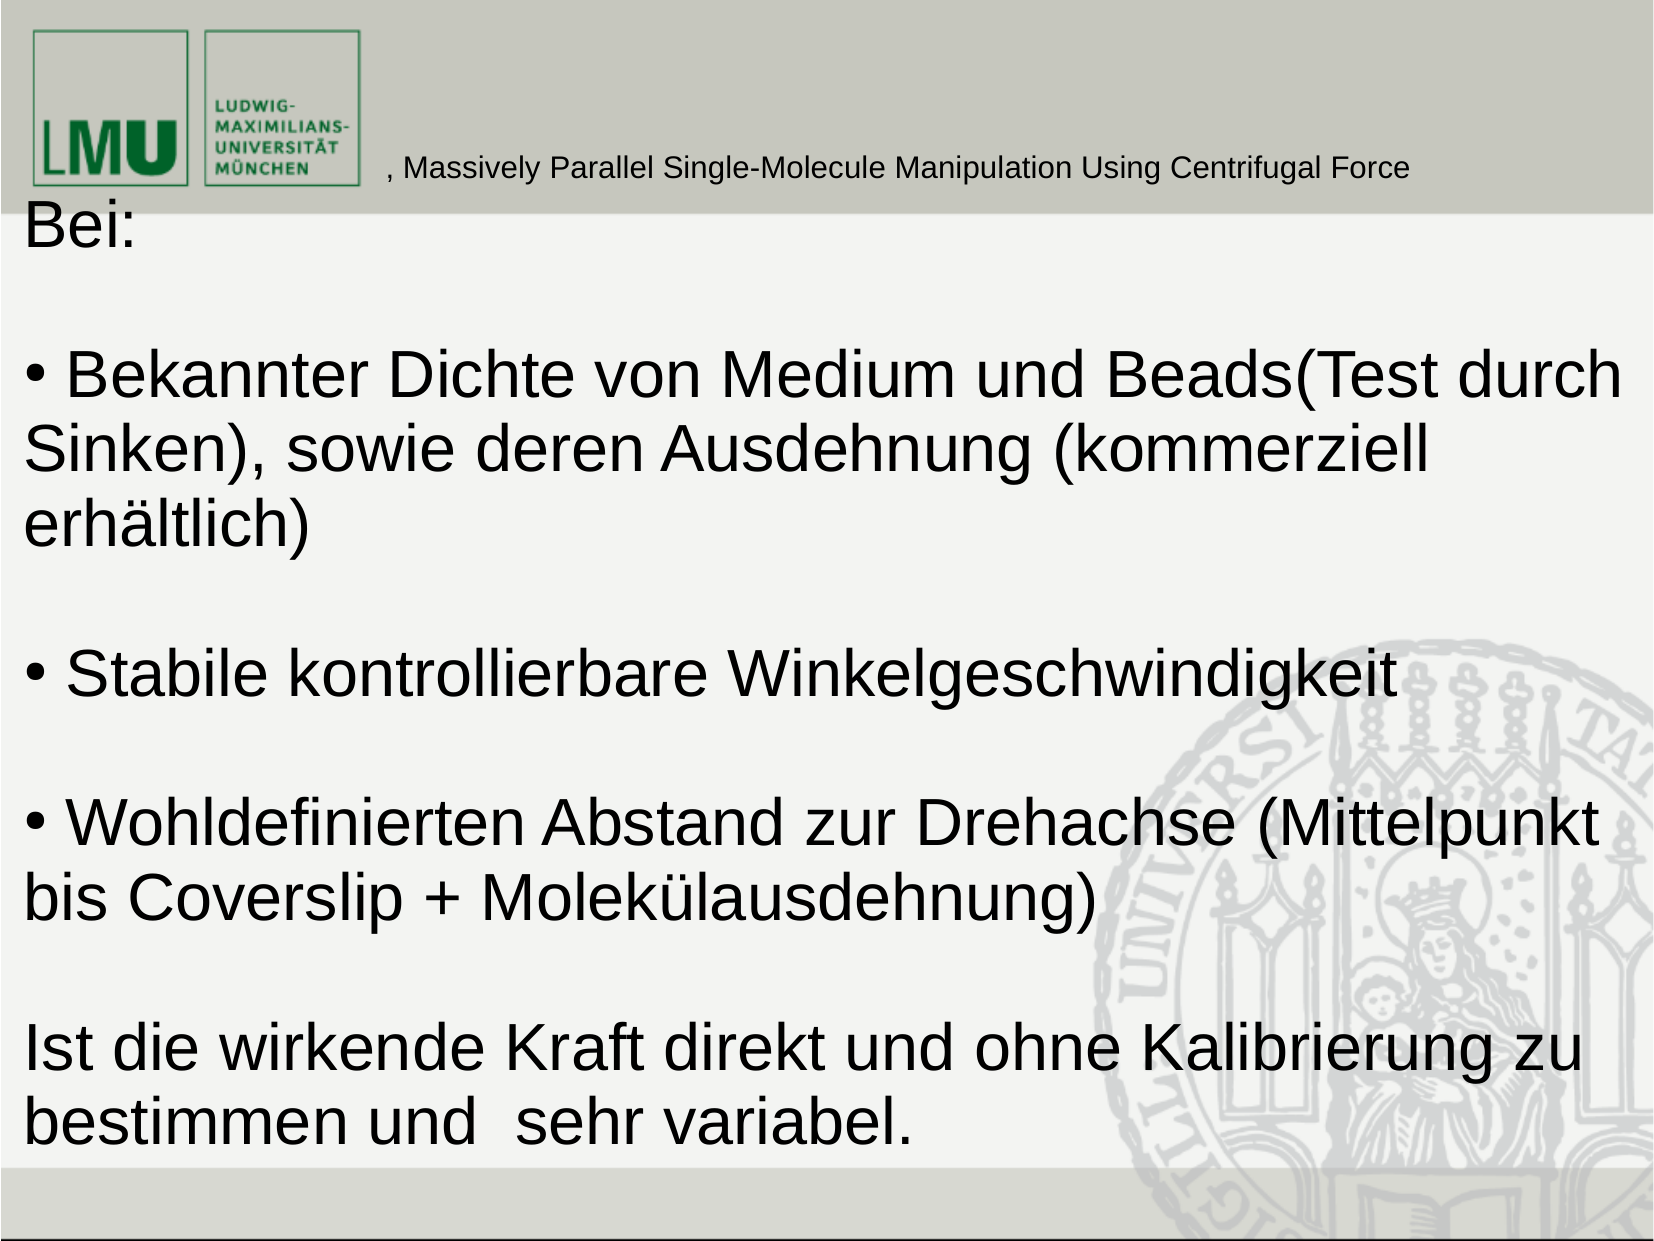

, Massively Parallel Single-Molecule Manipulation Using Centrifugal Force
Bei:
 Bekannter Dichte von Medium und Beads(Test durch Sinken), sowie deren Ausdehnung (kommerziell erhältlich)
 Stabile kontrollierbare Winkelgeschwindigkeit
 Wohldefinierten Abstand zur Drehachse (Mittelpunkt bis Coverslip + Molekülausdehnung)
Ist die wirkende Kraft direkt und ohne Kalibrierung zu bestimmen und sehr variabel.
#